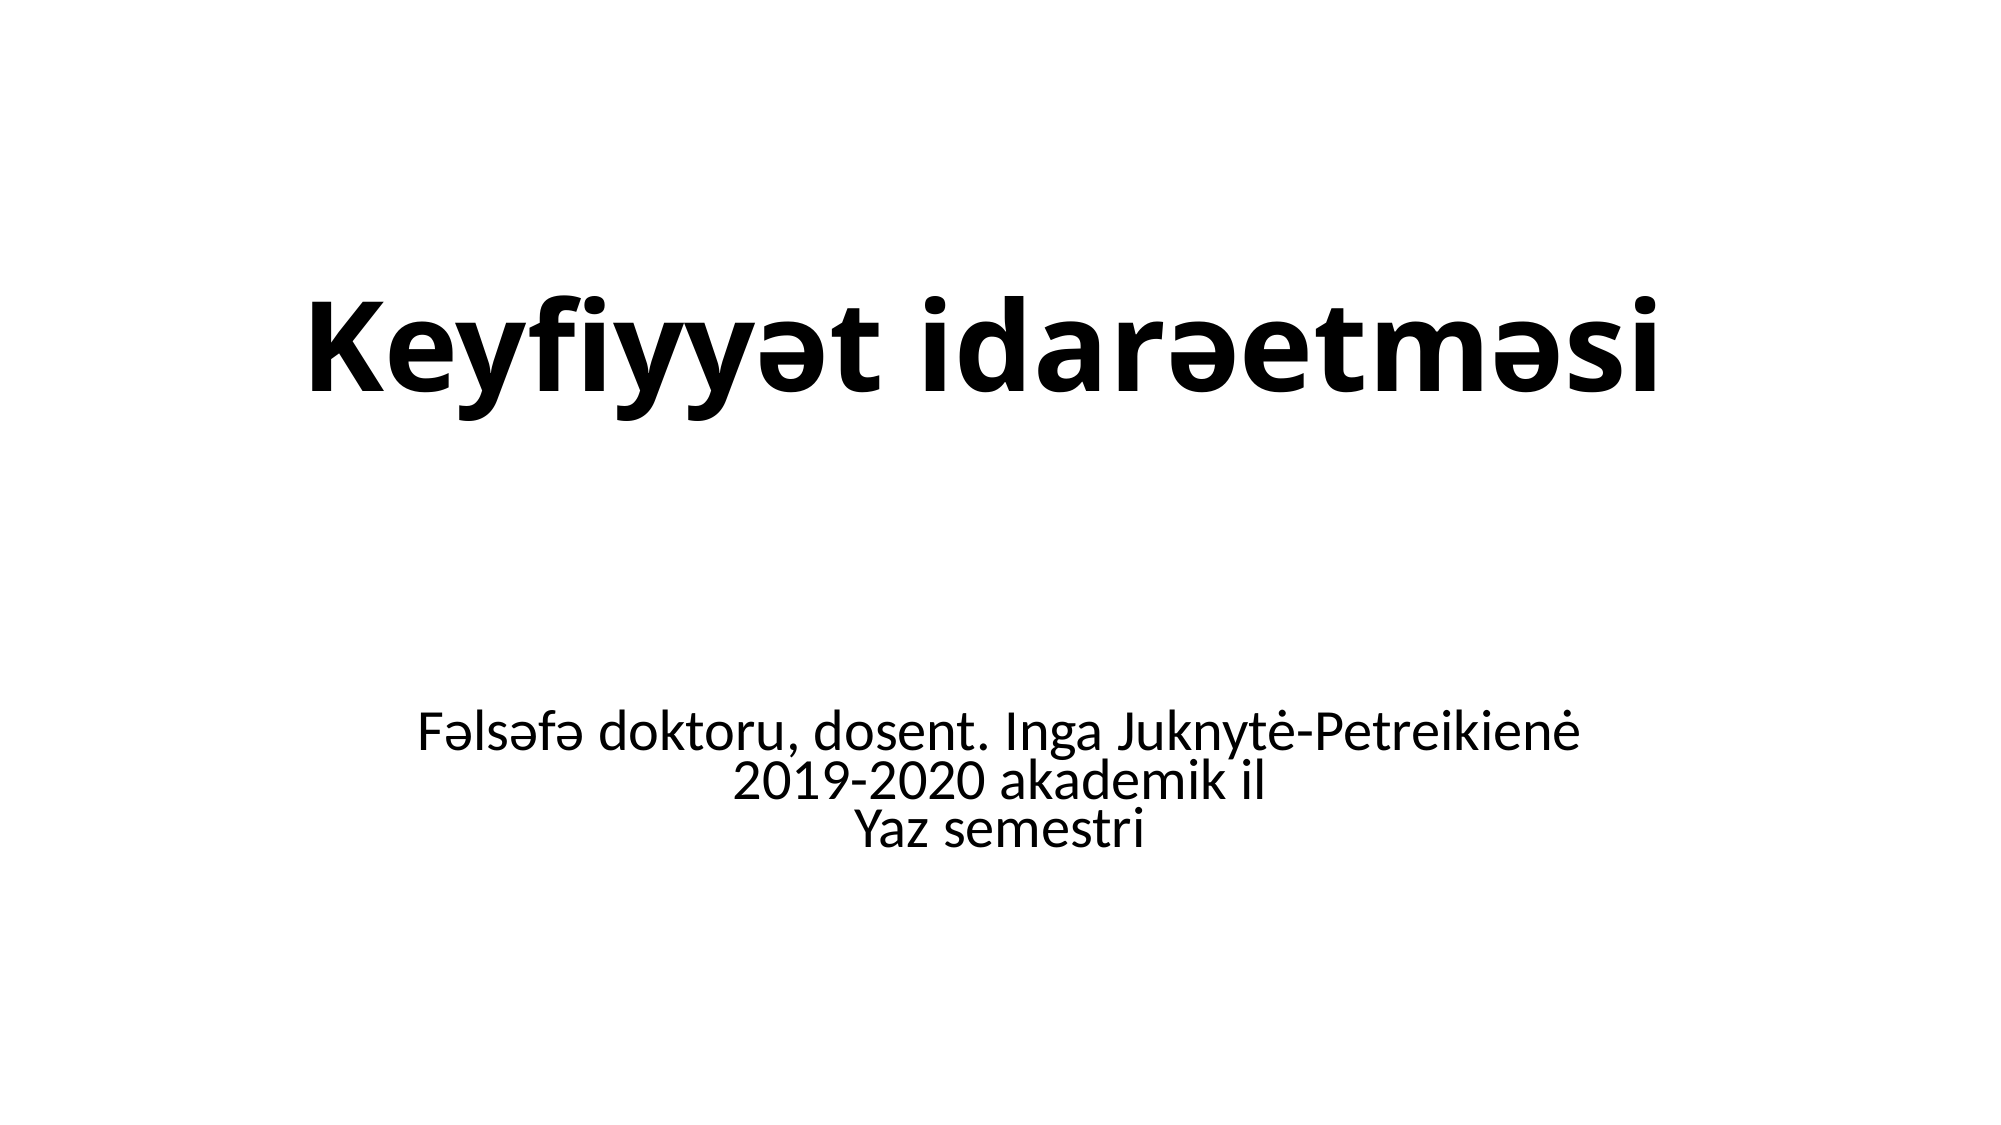

# Keyfiyyət idarəetməsi
Fəlsəfə doktoru, dosent. Inga Juknytė-Petreikienė
2019-2020 akademik il
Yaz semestri